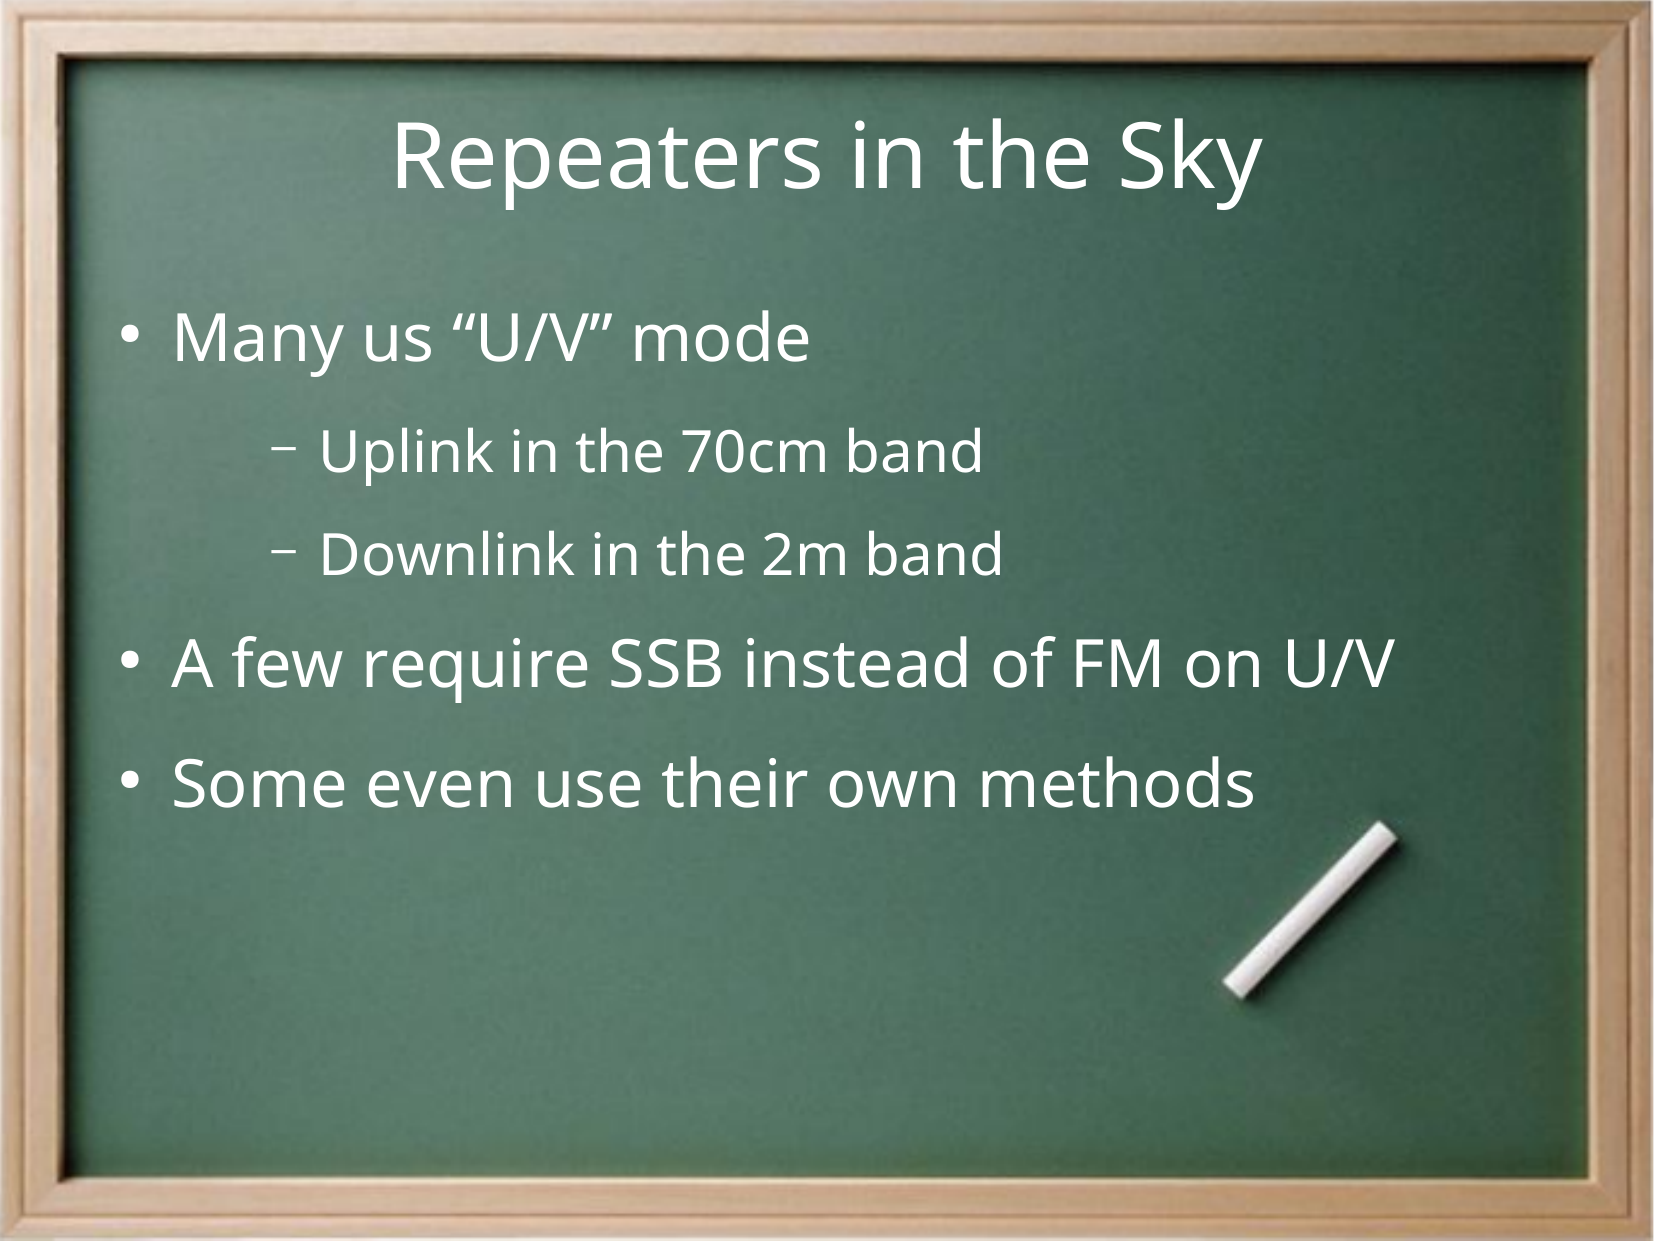

# Repeaters in the Sky
Many us “U/V” mode
Uplink in the 70cm band
Downlink in the 2m band
A few require SSB instead of FM on U/V
Some even use their own methods